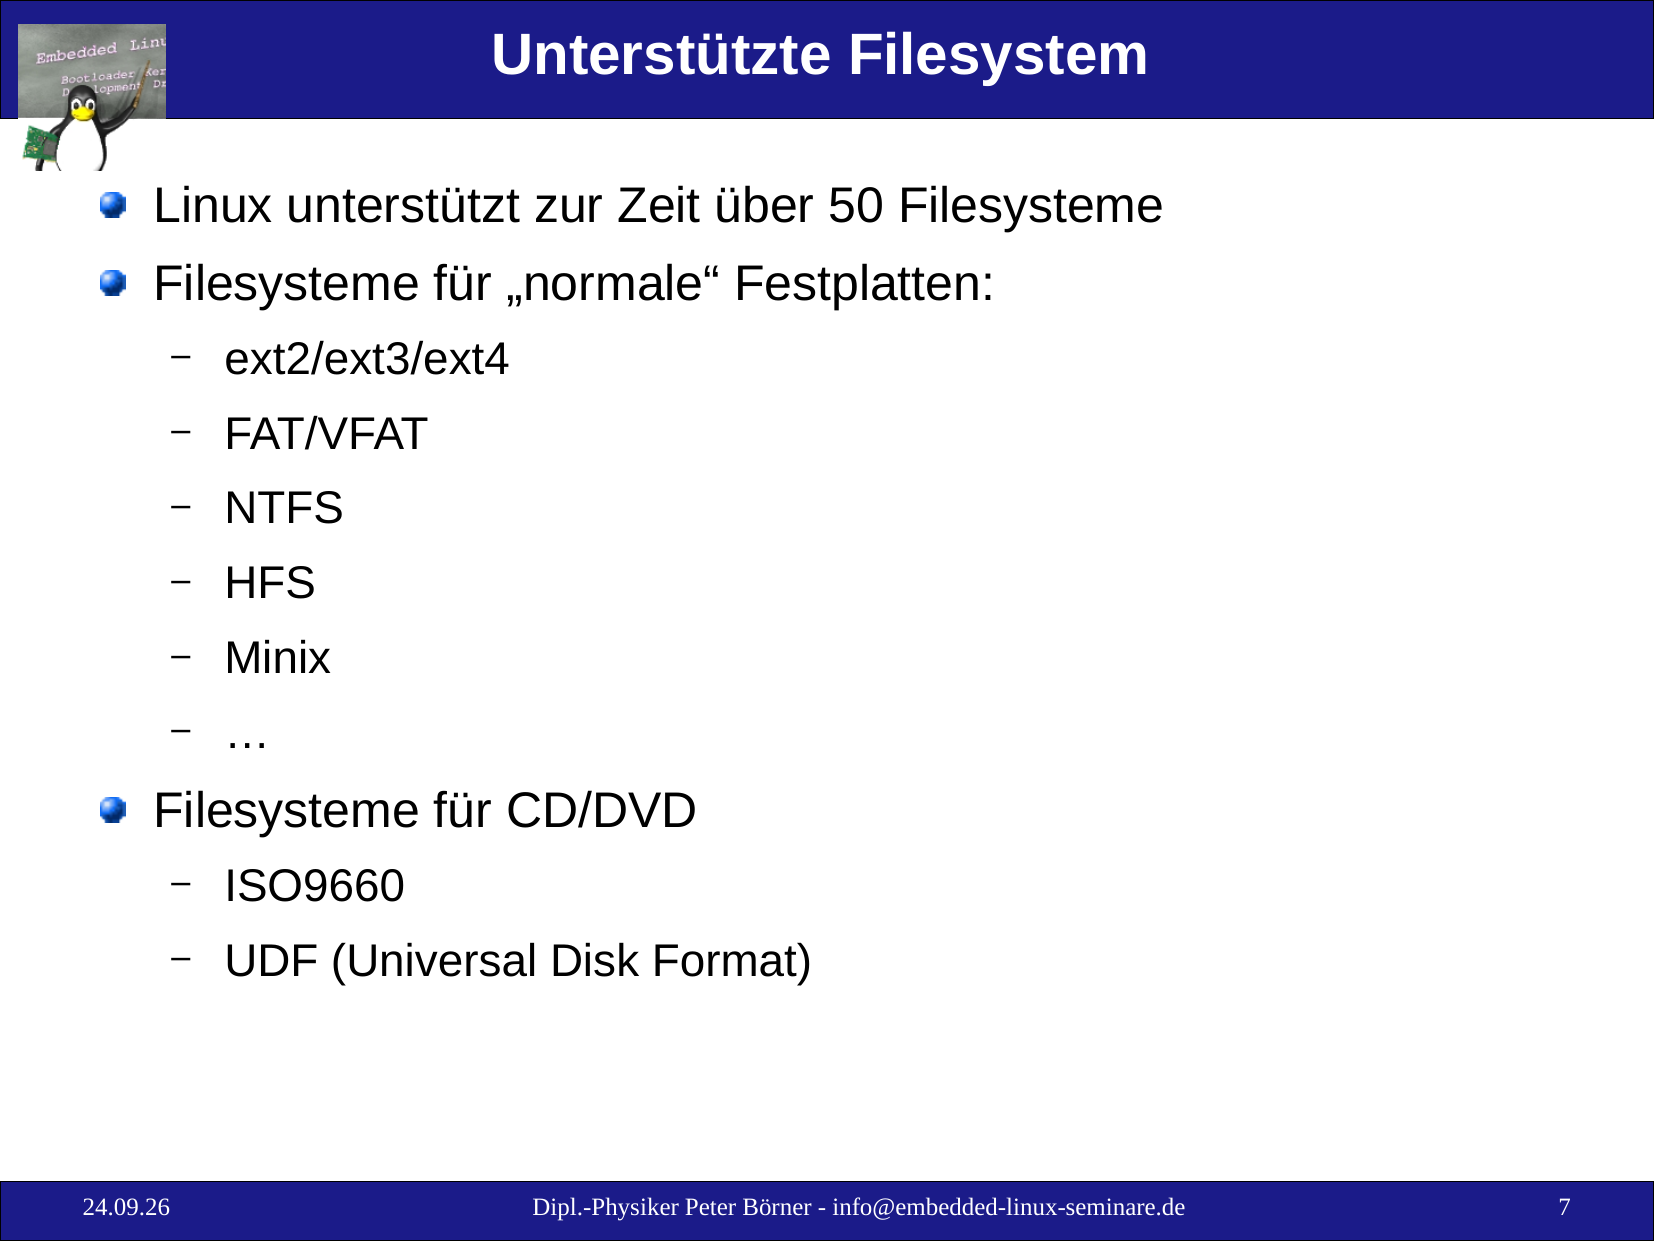

# Unterstützte Filesystem
Linux unterstützt zur Zeit über 50 Filesysteme
Filesysteme für „normale“ Festplatten:
ext2/ext3/ext4
FAT/VFAT
NTFS
HFS
Minix
…
Filesysteme für CD/DVD
ISO9660
UDF (Universal Disk Format)
 Dipl.-Physiker Peter Börner - info@embedded-linux-seminare.de
7